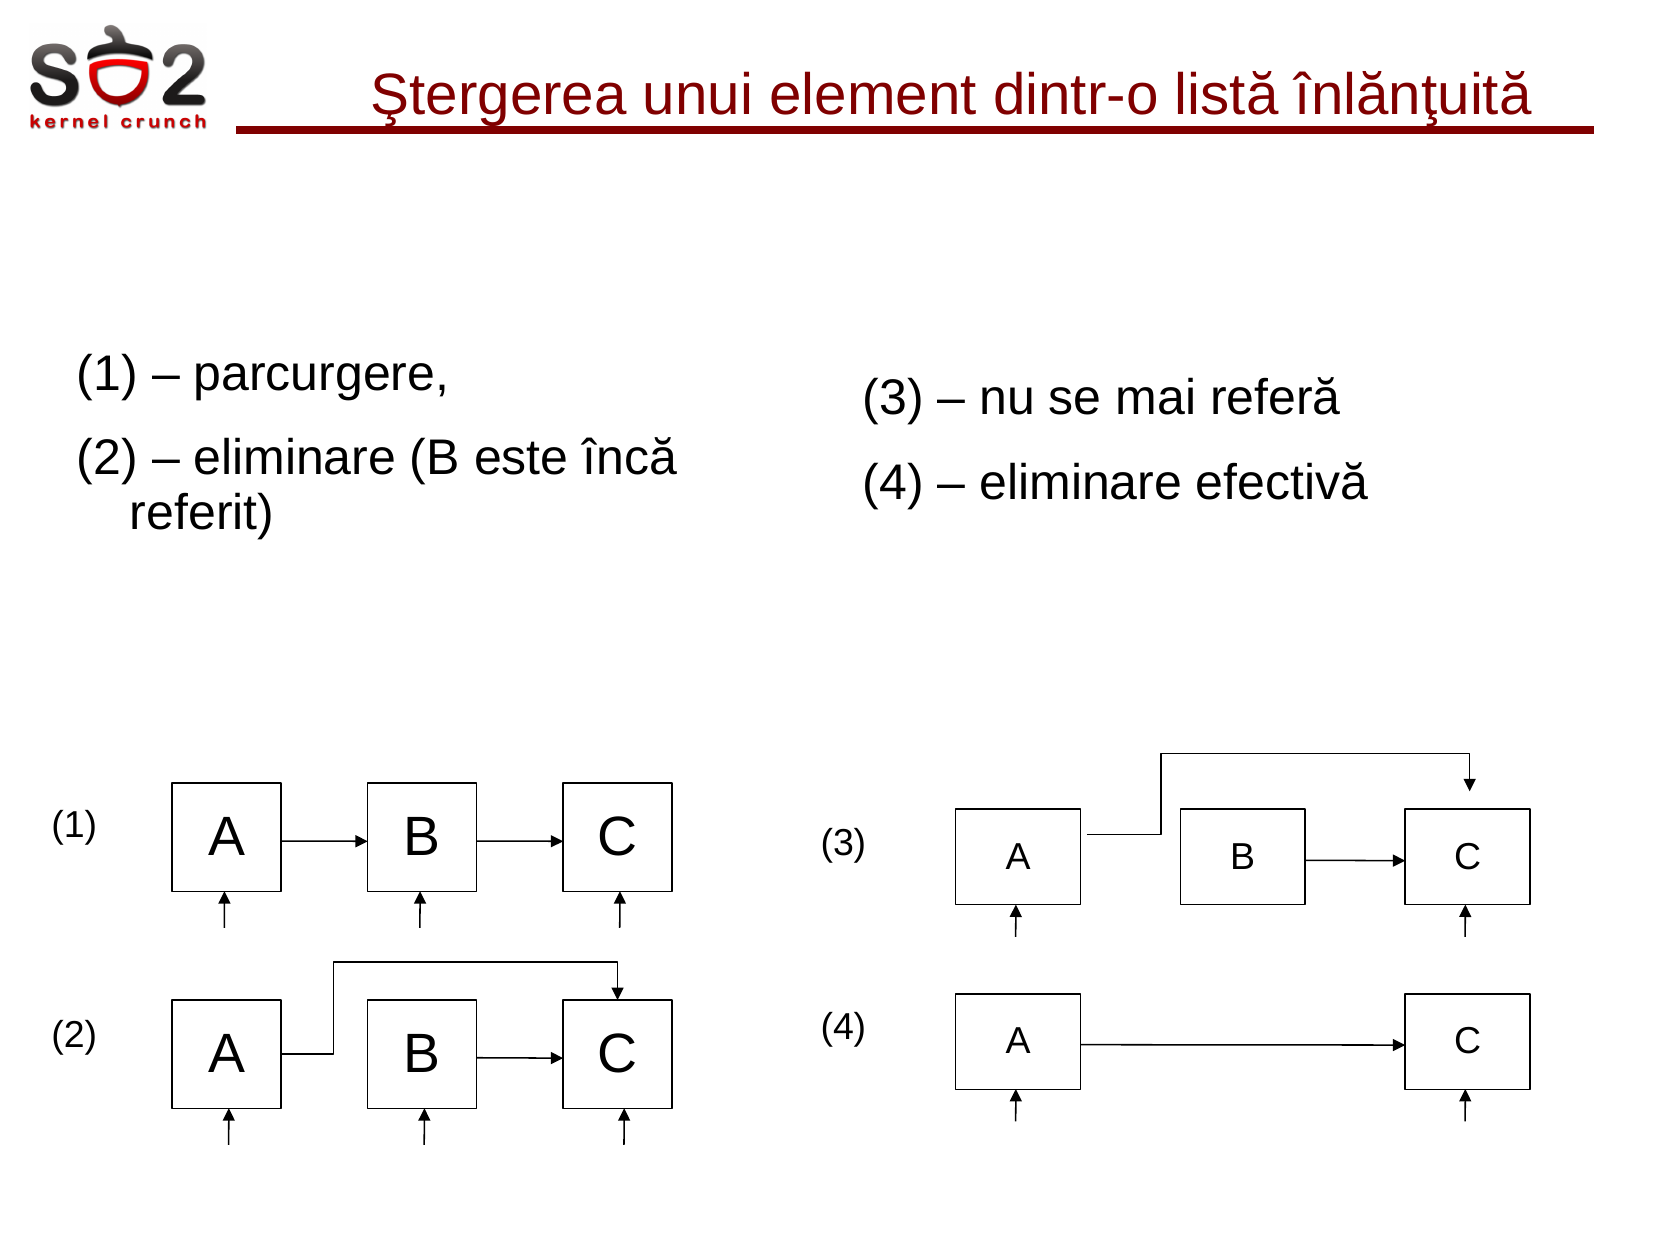

# Ştergerea unui element dintr-o listă înlănţuită
(1) – parcurgere,
(2) – eliminare (B este încă referit)
(3) – nu se mai referă
(4) – eliminare efectivă
A
B
C
(1)
A
B
C
(3)
A
C
(4)
A
B
C
(2)